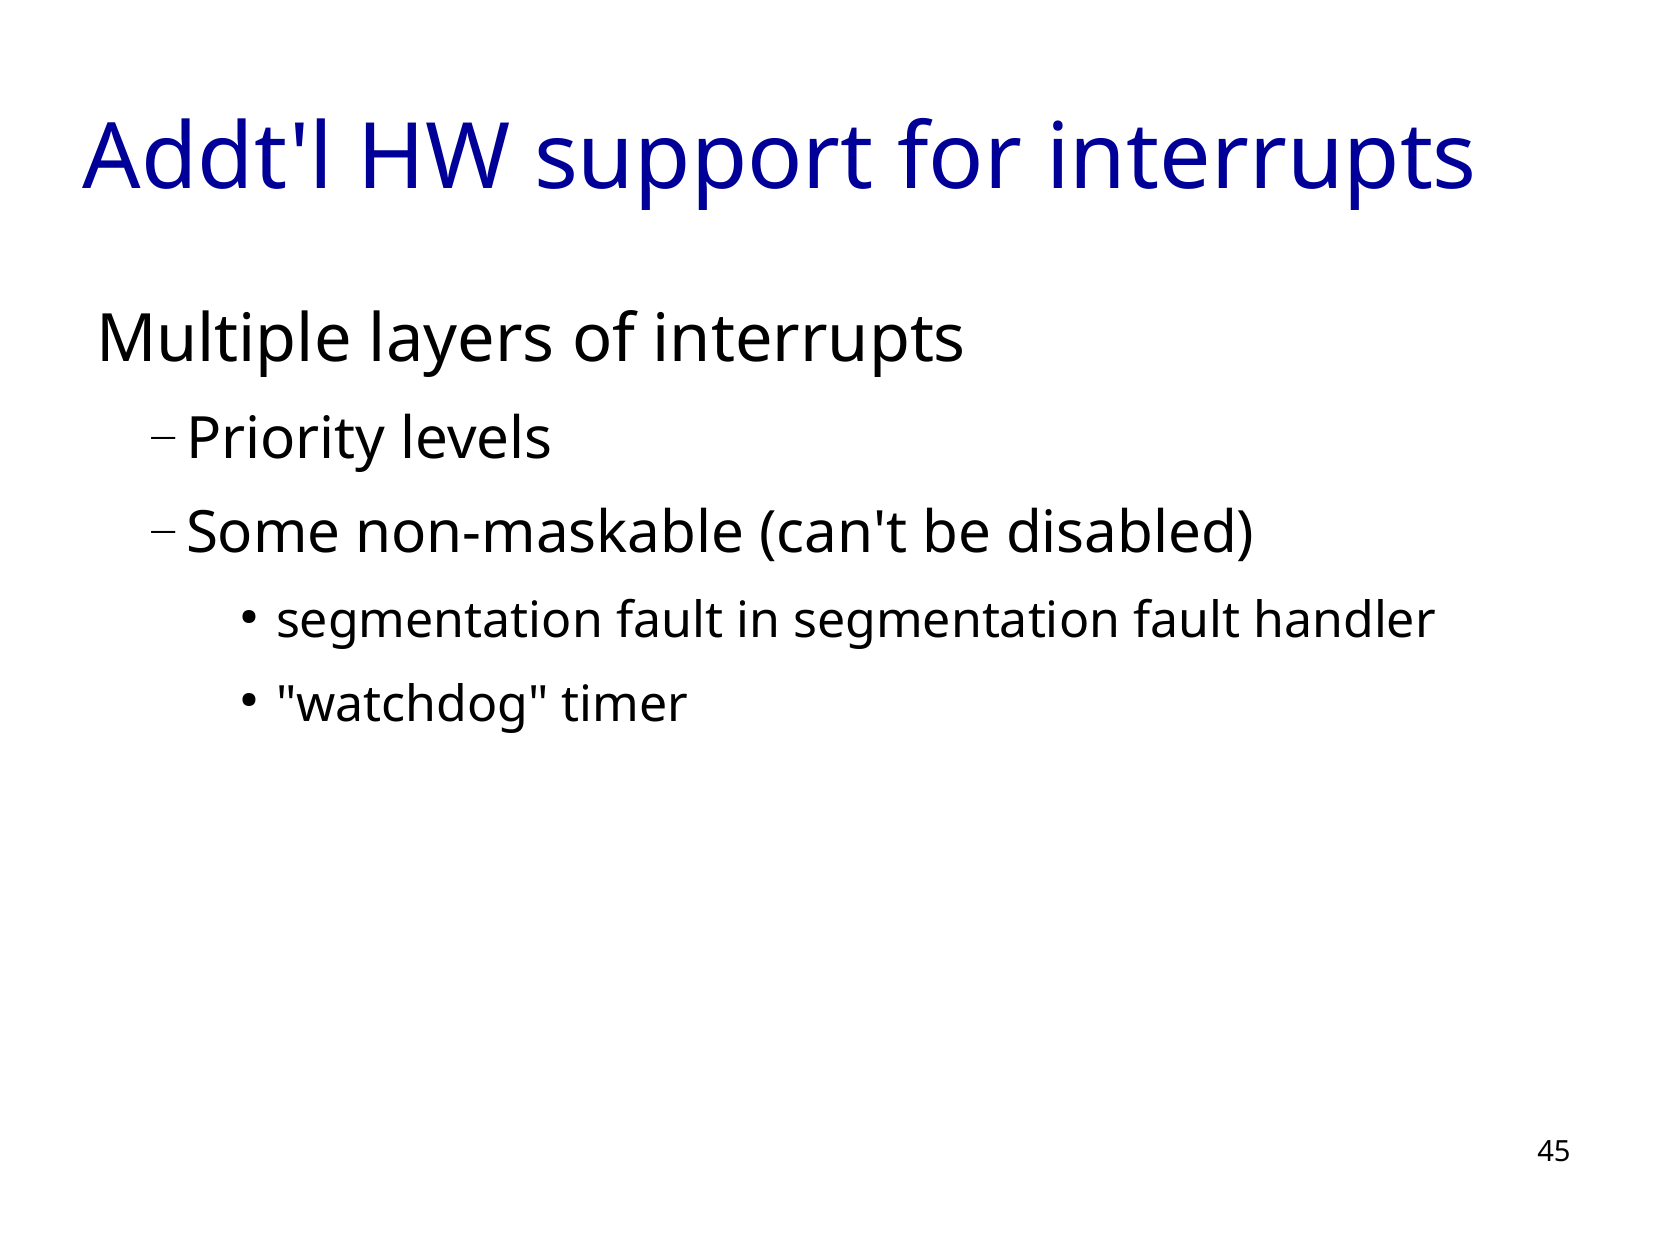

# Addt'l HW support for interrupts
Multiple layers of interrupts
Priority levels
Some non-maskable (can't be disabled)
segmentation fault in segmentation fault handler
"watchdog" timer
45